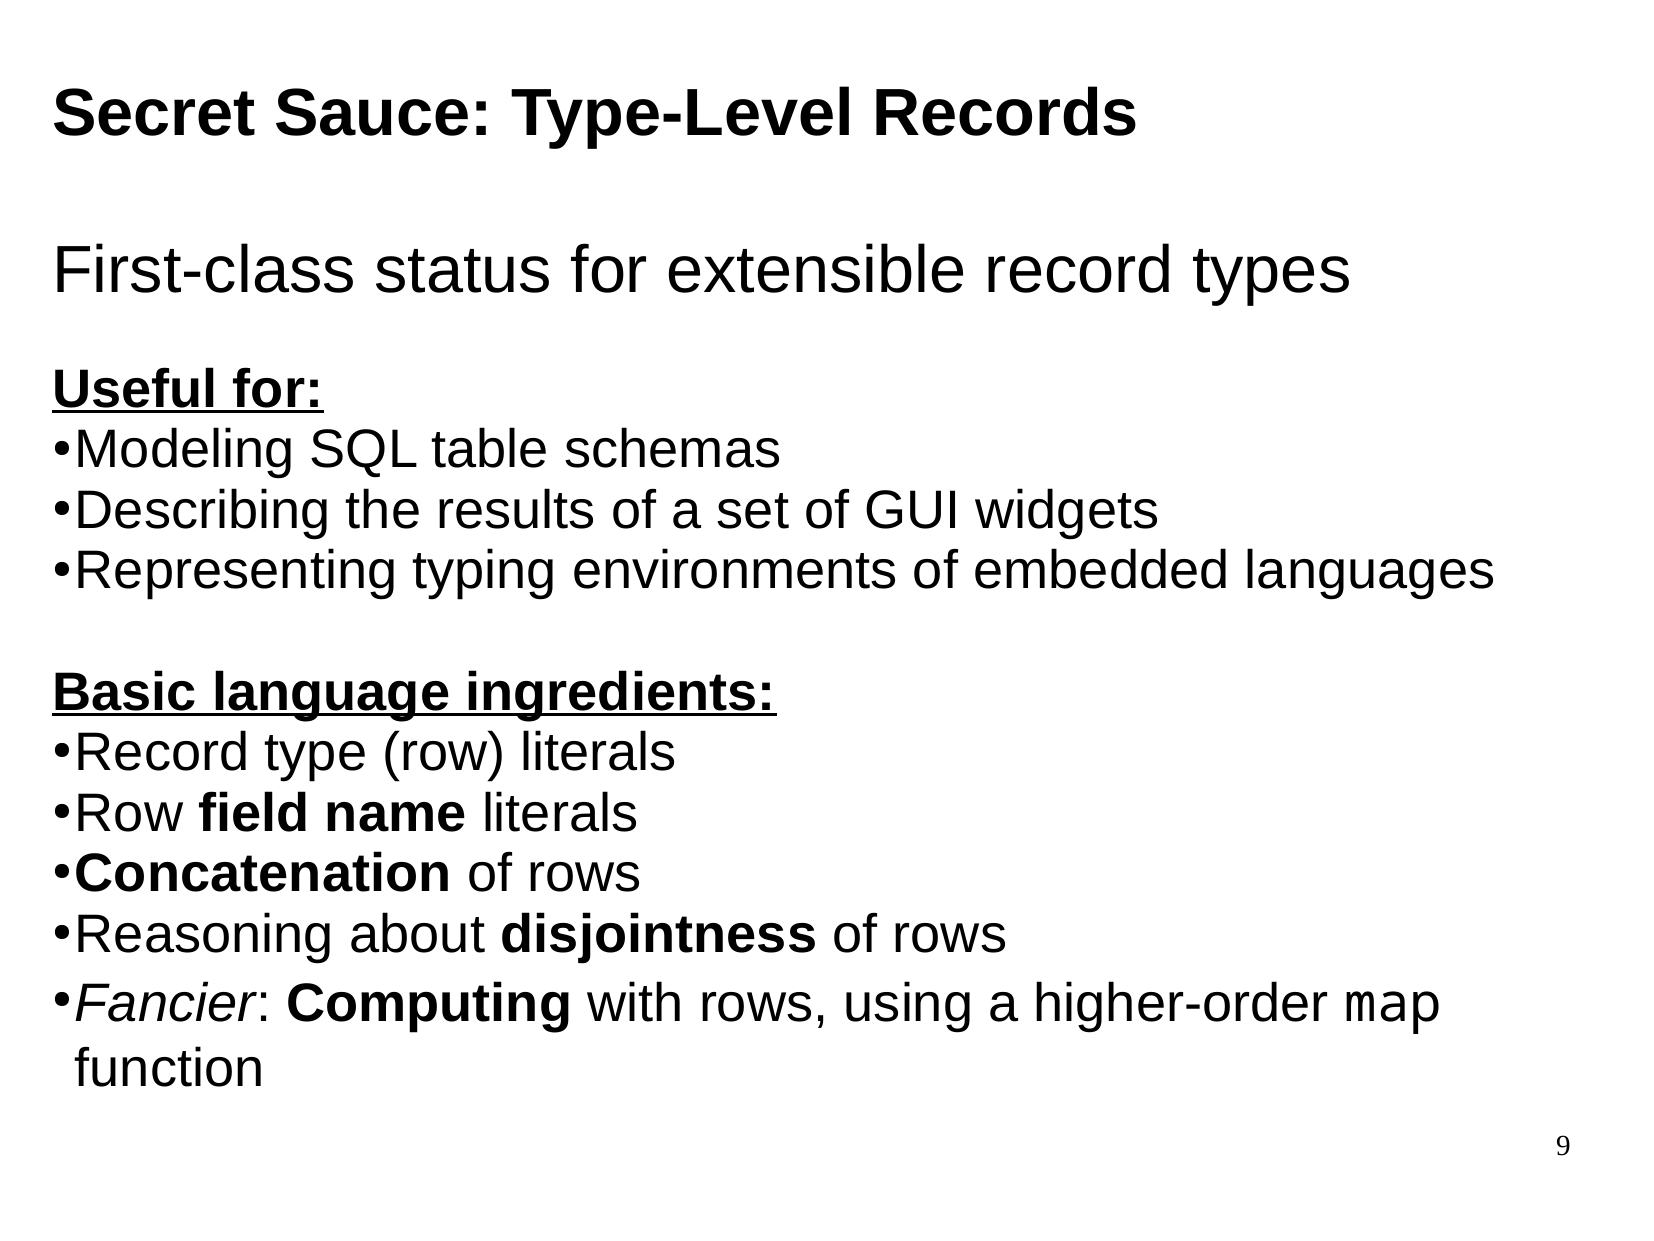

Secret Sauce: Type-Level Records
First-class status for extensible record types
Useful for:
Modeling SQL table schemas
Describing the results of a set of GUI widgets
Representing typing environments of embedded languages
Basic language ingredients:
Record type (row) literals
Row field name literals
Concatenation of rows
Reasoning about disjointness of rows
Fancier: Computing with rows, using a higher-order map function
9